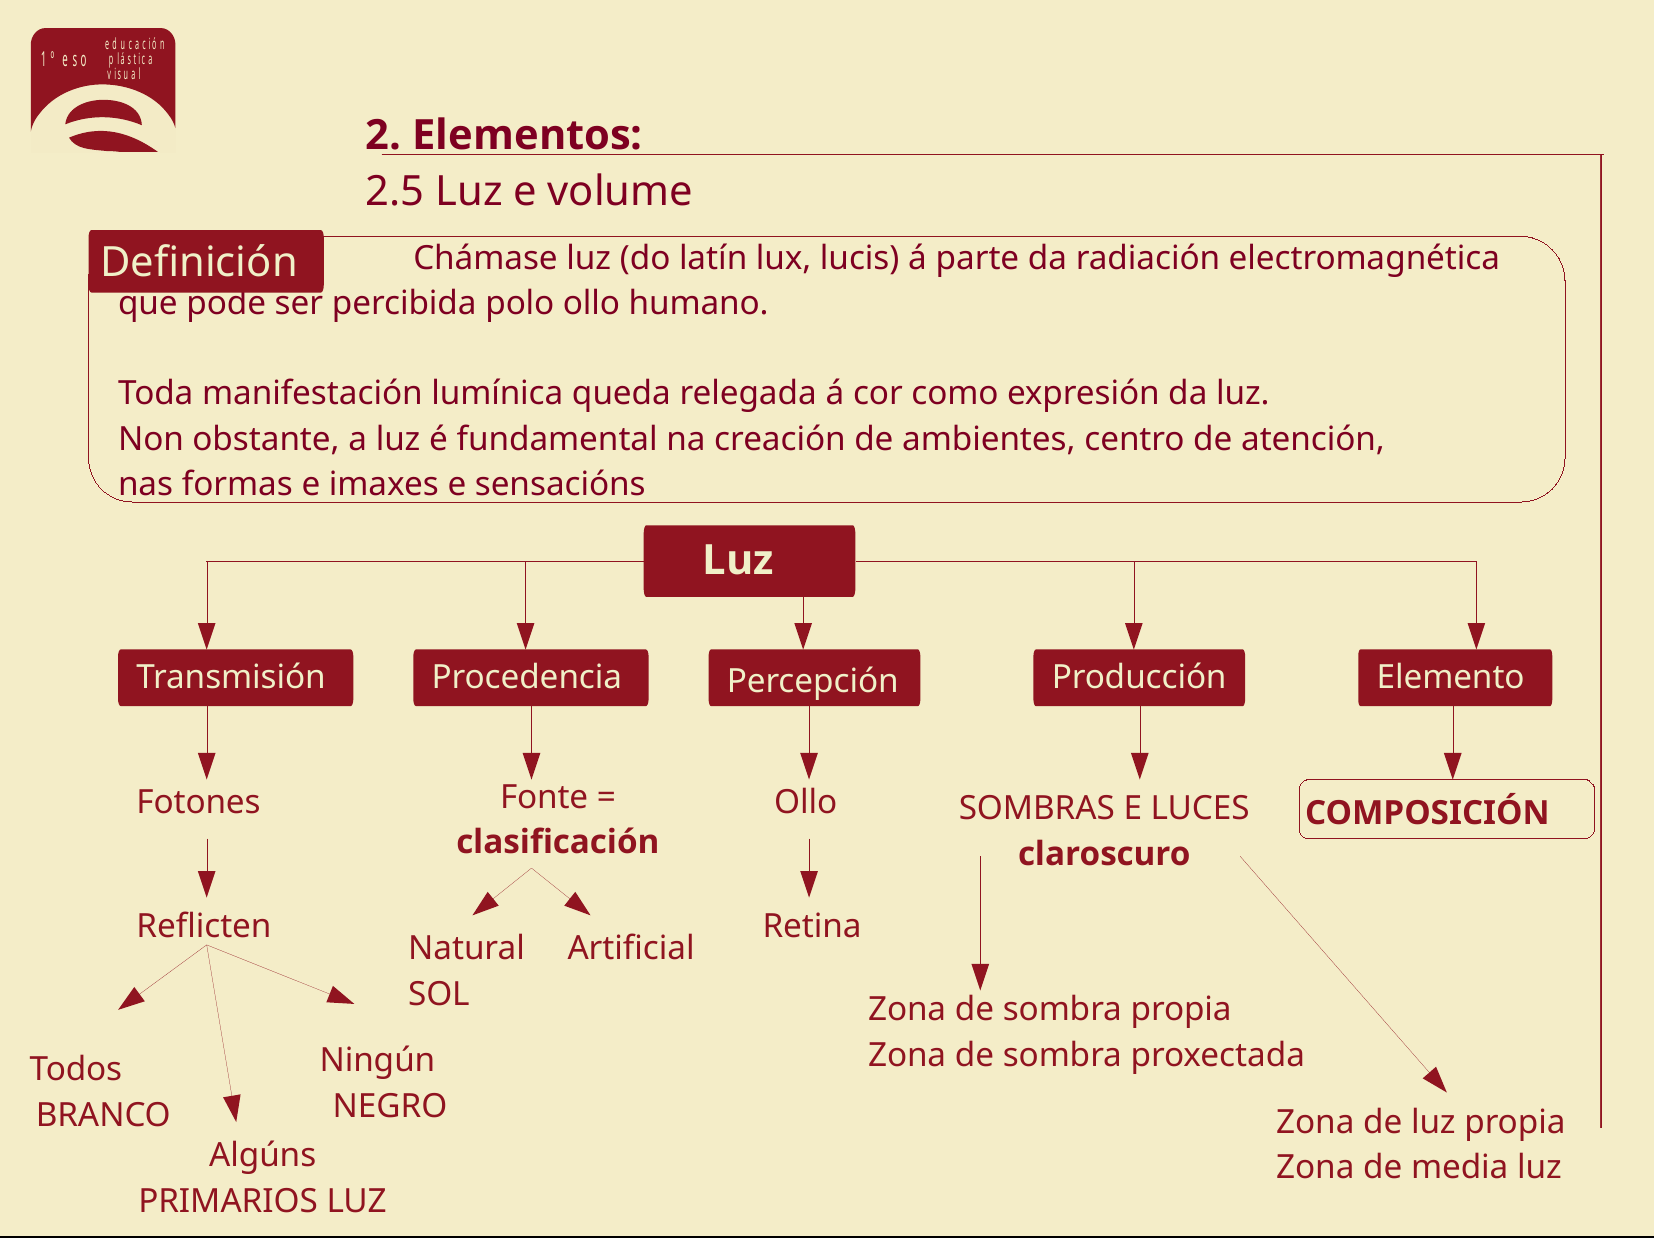

2. Elementos:
	2.5 Luz e volume
Definición
				Chámase luz (do latín lux, lucis) á parte da radiación electromagnética que pode ser percibida polo ollo humano.
Toda manifestación lumínica queda relegada á cor como expresión da luz.
Non obstante, a luz é fundamental na creación de ambientes, centro de atención,
nas formas e imaxes e sensacións
#
Luz
Transmisión
Procedencia
Percepción
Producción
Elemento
Fonte =
clasificación
Fotones
Ollo
SOMBRAS E LUCES
claroscuro
COMPOSICIÓN
Reflicten
Retina
Natural
SOL
Artificial
Zona de sombra propia
Zona de sombra proxectada
Ningún
NEGRO
Todos
BRANCO
Zona de luz propia
Zona de media luz
Algúns
PRIMARIOS LUZ
ZONAS DE LUZ Y DE SOMBRA (en el claroscuro)
-ZONA DE LUZ PROPIA: recibe los rayos de luz directamente.
-ZONA DE MEDIA LUZ: recibe luz de manera menos directa.
-ZONA DE SOMBRA PROPIA: zona opuesta a la dirección de
la luz
-ZONA DE SOMBRA PROYECTADA: sombra que proyectan
unos cuerpos sobre otros.